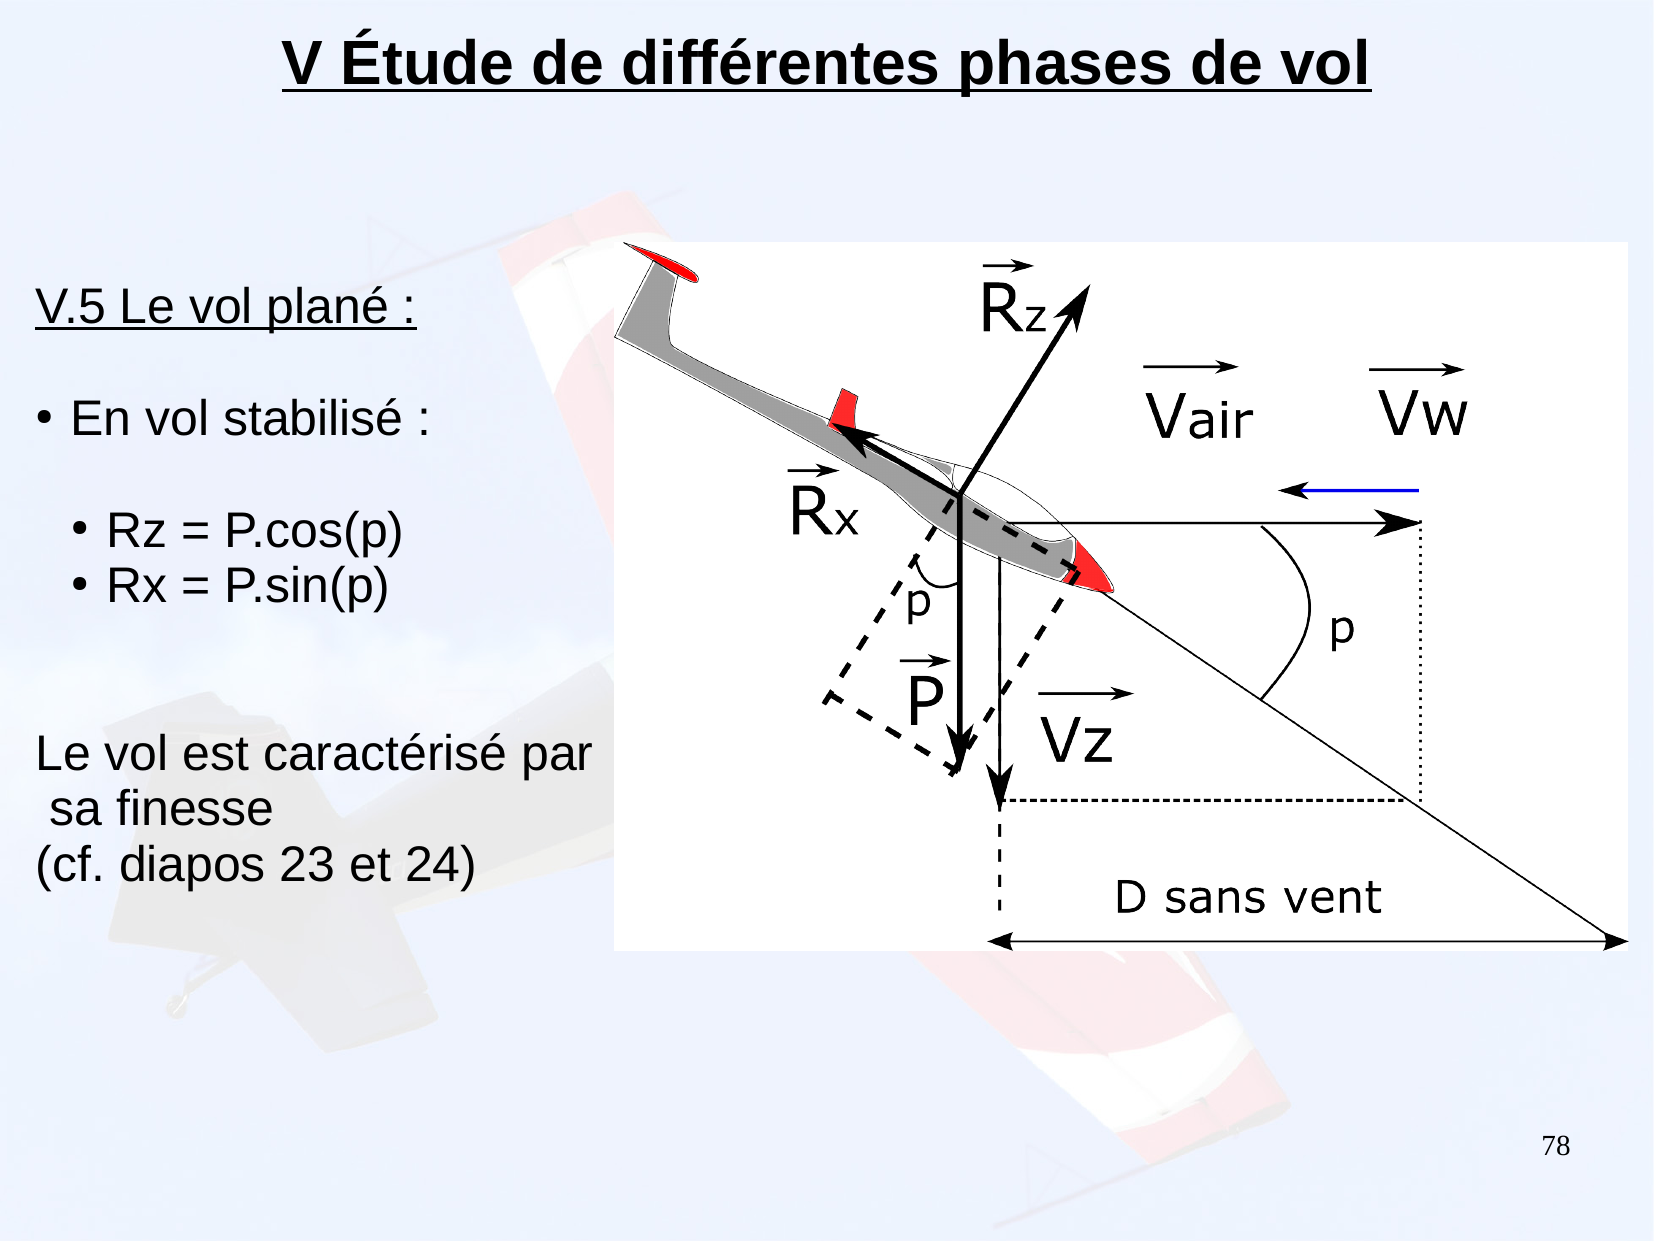

# V Étude de différentes phases de vol
V.5 Le vol plané :
En vol stabilisé :
Rz = P.cos(p)
Rx = P.sin(p)
Le vol est caractérisé par
 sa finesse
(cf. diapos 23 et 24)
78